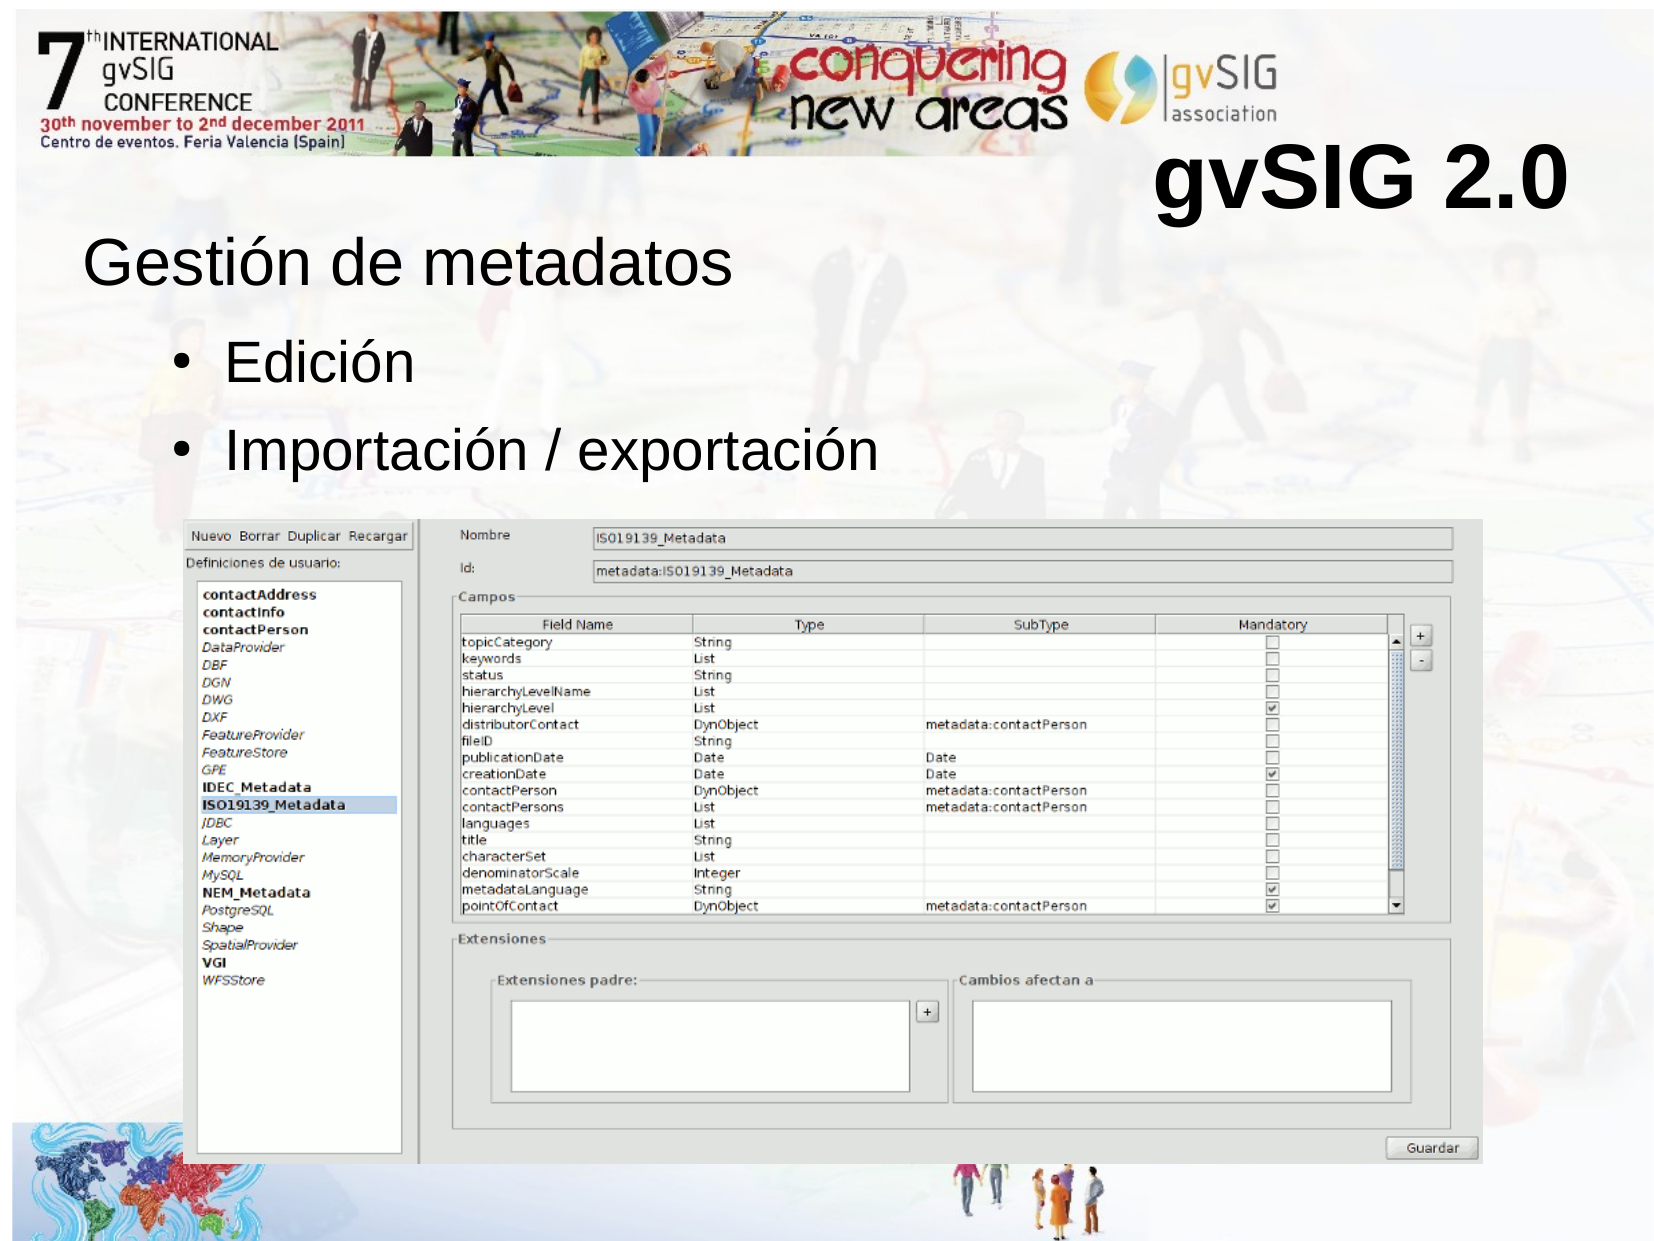

# gvSIG 2.0
Gestión de metadatos
Edición
Importación / exportación